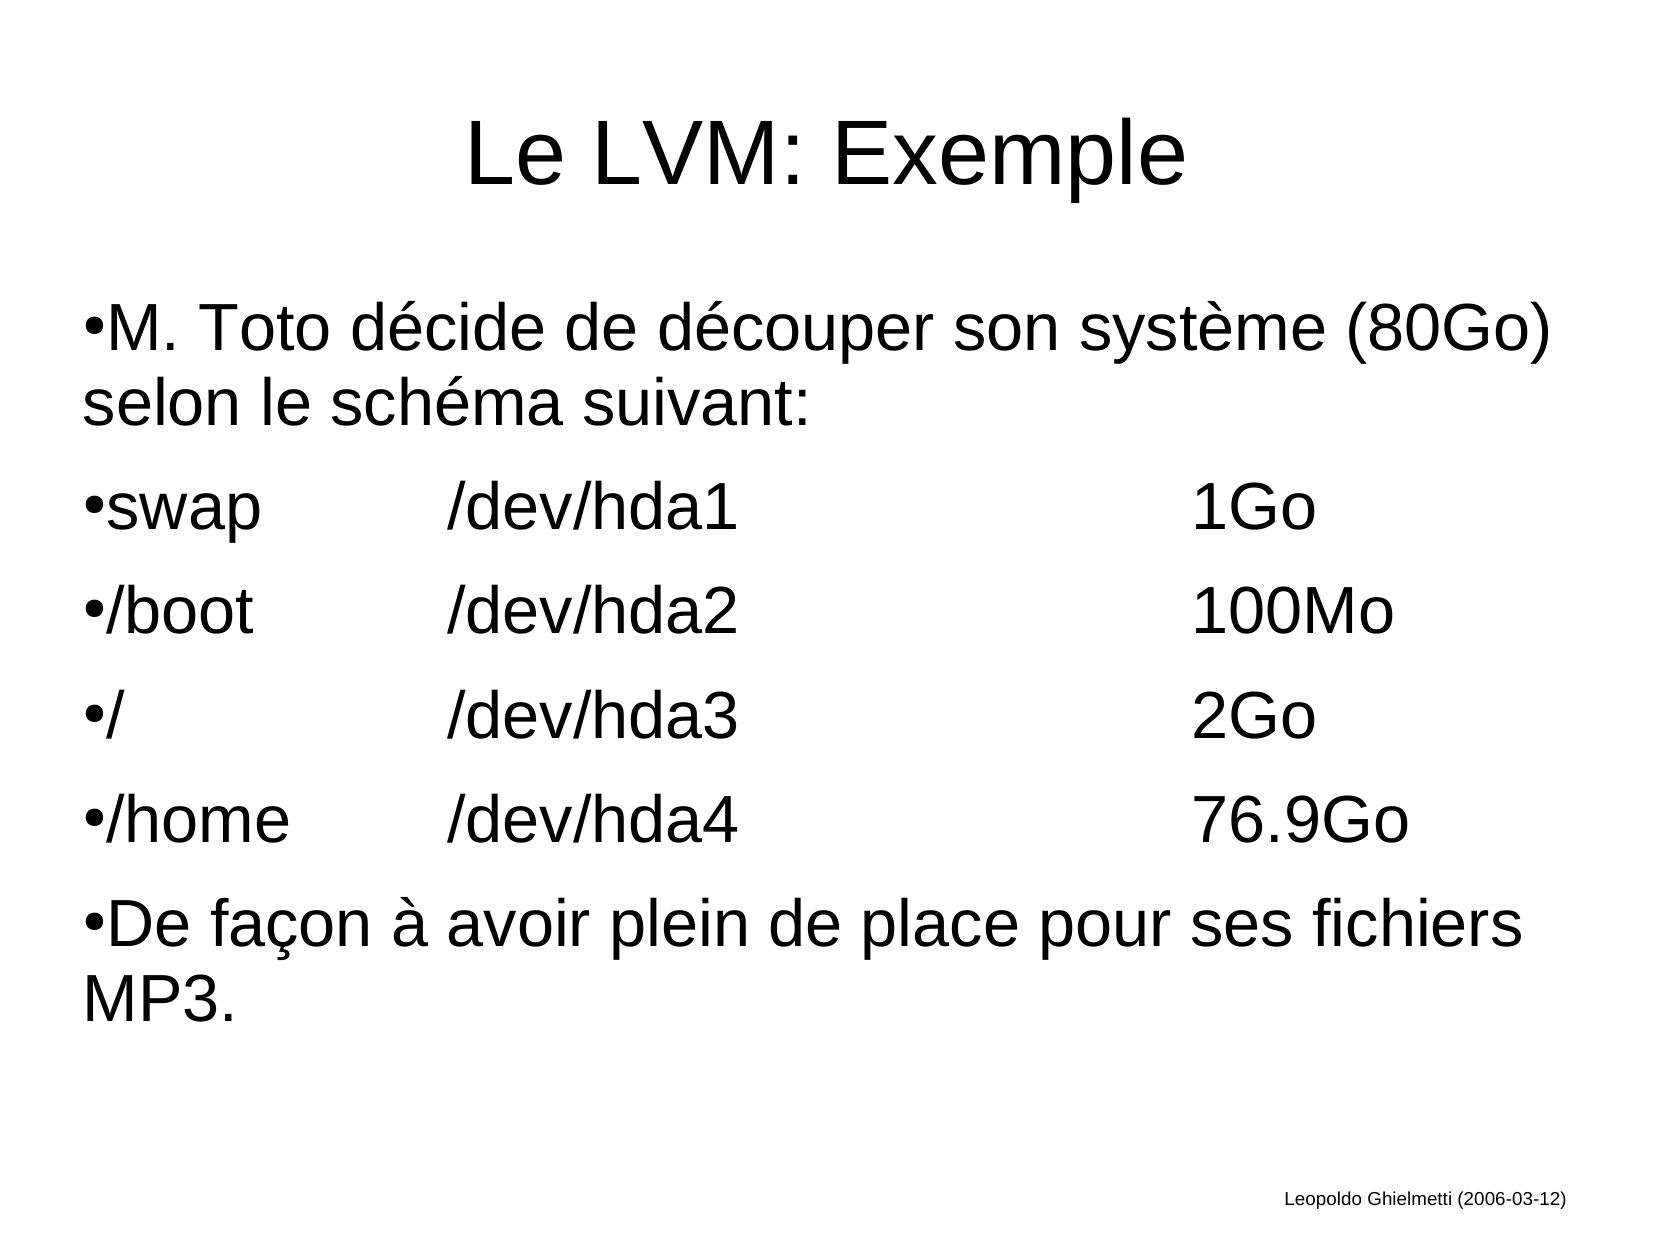

# Le LVM: Exemple
M. Toto décide de découper son système (80Go) selon le schéma suivant:
swap	/dev/hda1	1Go
/boot	/dev/hda2	100Mo
/	/dev/hda3	2Go
/home	/dev/hda4	76.9Go
De façon à avoir plein de place pour ses fichiers MP3.
Leopoldo Ghielmetti (2006-03-12)